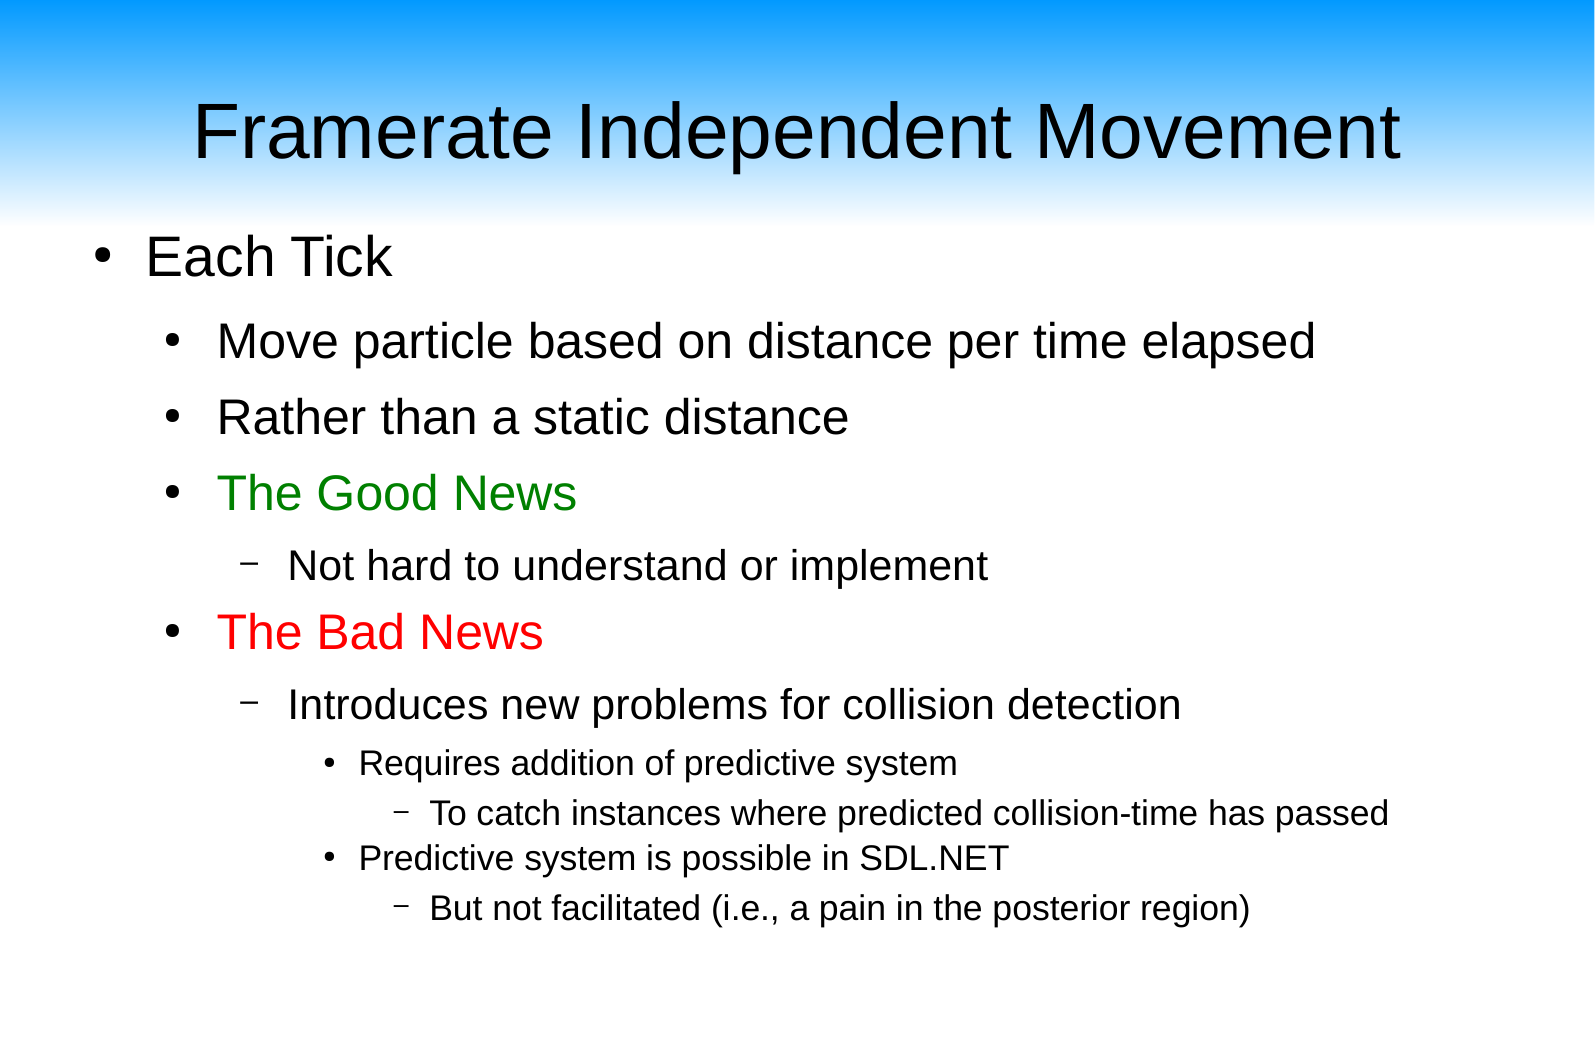

# Framerate Independent Movement
Each Tick
Move particle based on distance per time elapsed
Rather than a static distance
The Good News
Not hard to understand or implement
The Bad News
Introduces new problems for collision detection
Requires addition of predictive system
To catch instances where predicted collision-time has passed
Predictive system is possible in SDL.NET
But not facilitated (i.e., a pain in the posterior region)